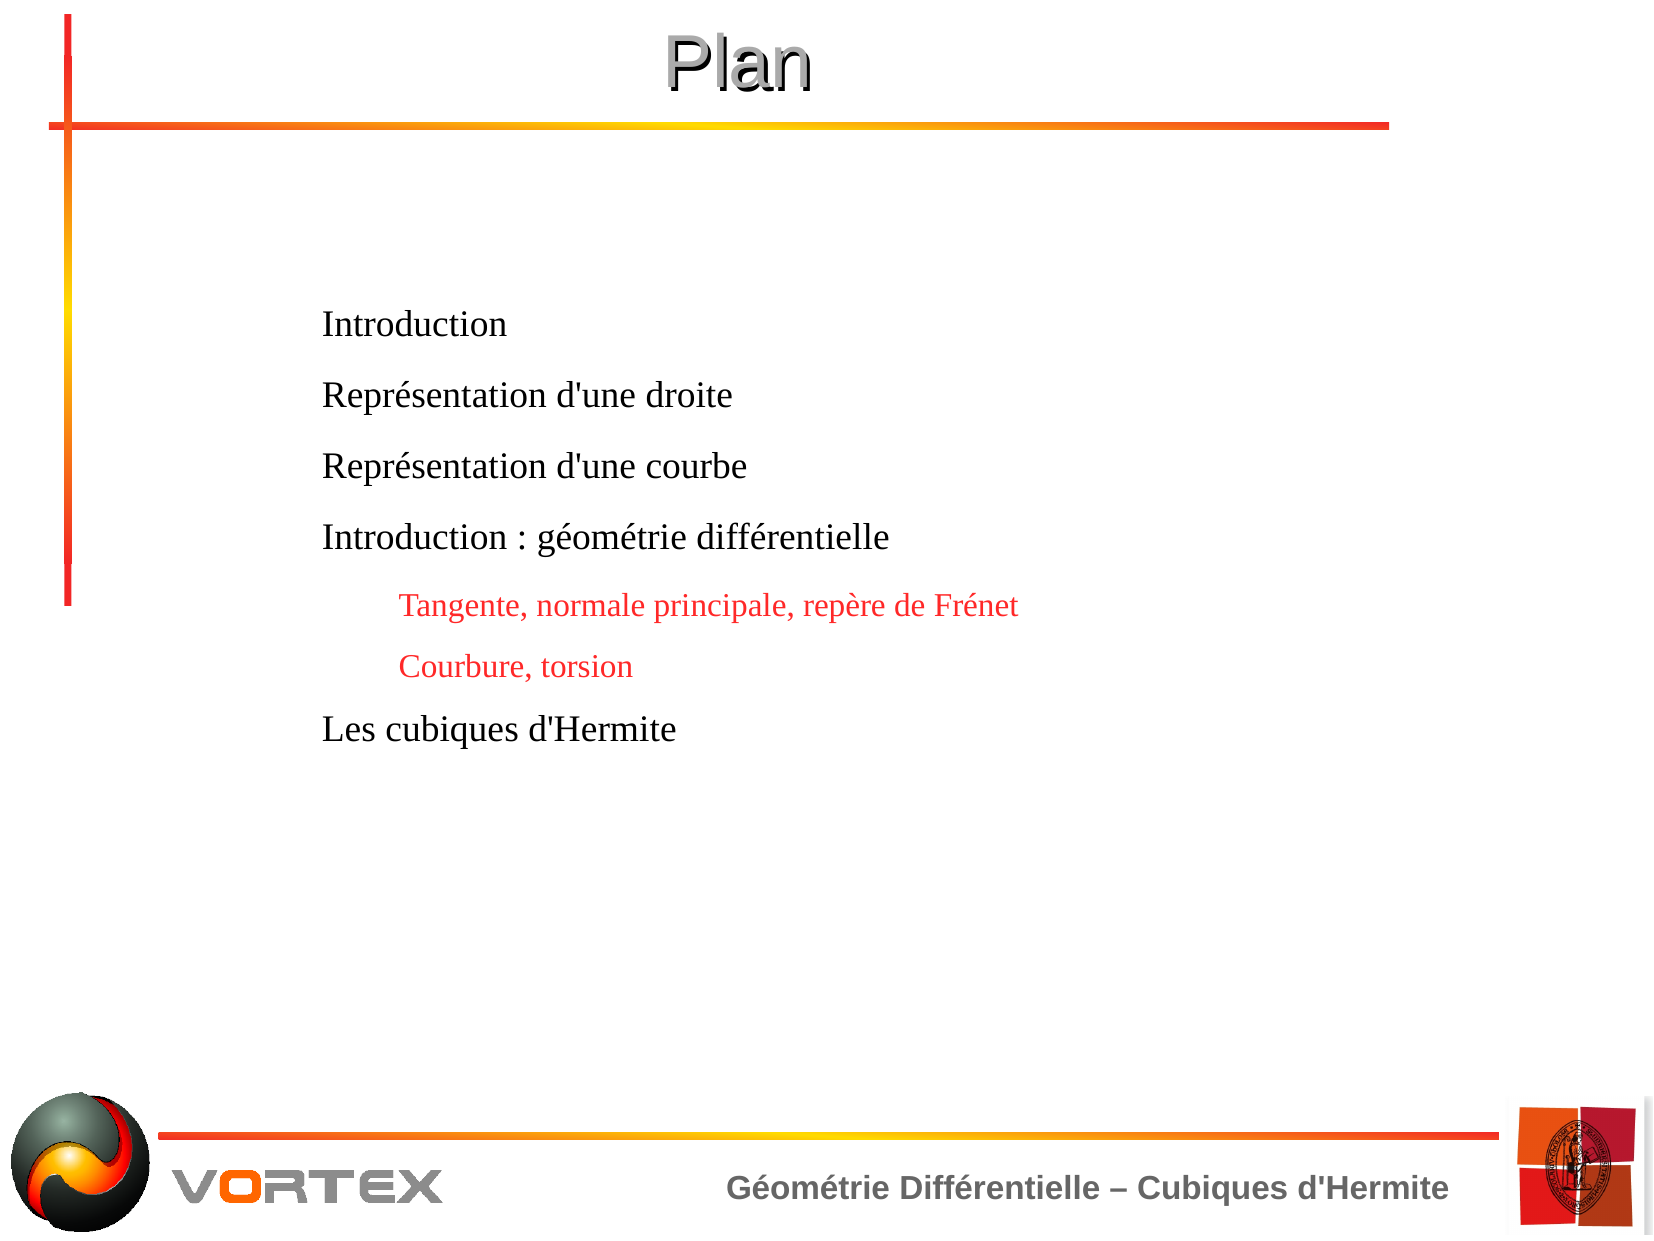

# Plan
Introduction
Représentation d'une droite
Représentation d'une courbe
Introduction : géométrie différentielle
Tangente, normale principale, repère de Frénet
Courbure, torsion
Les cubiques d'Hermite